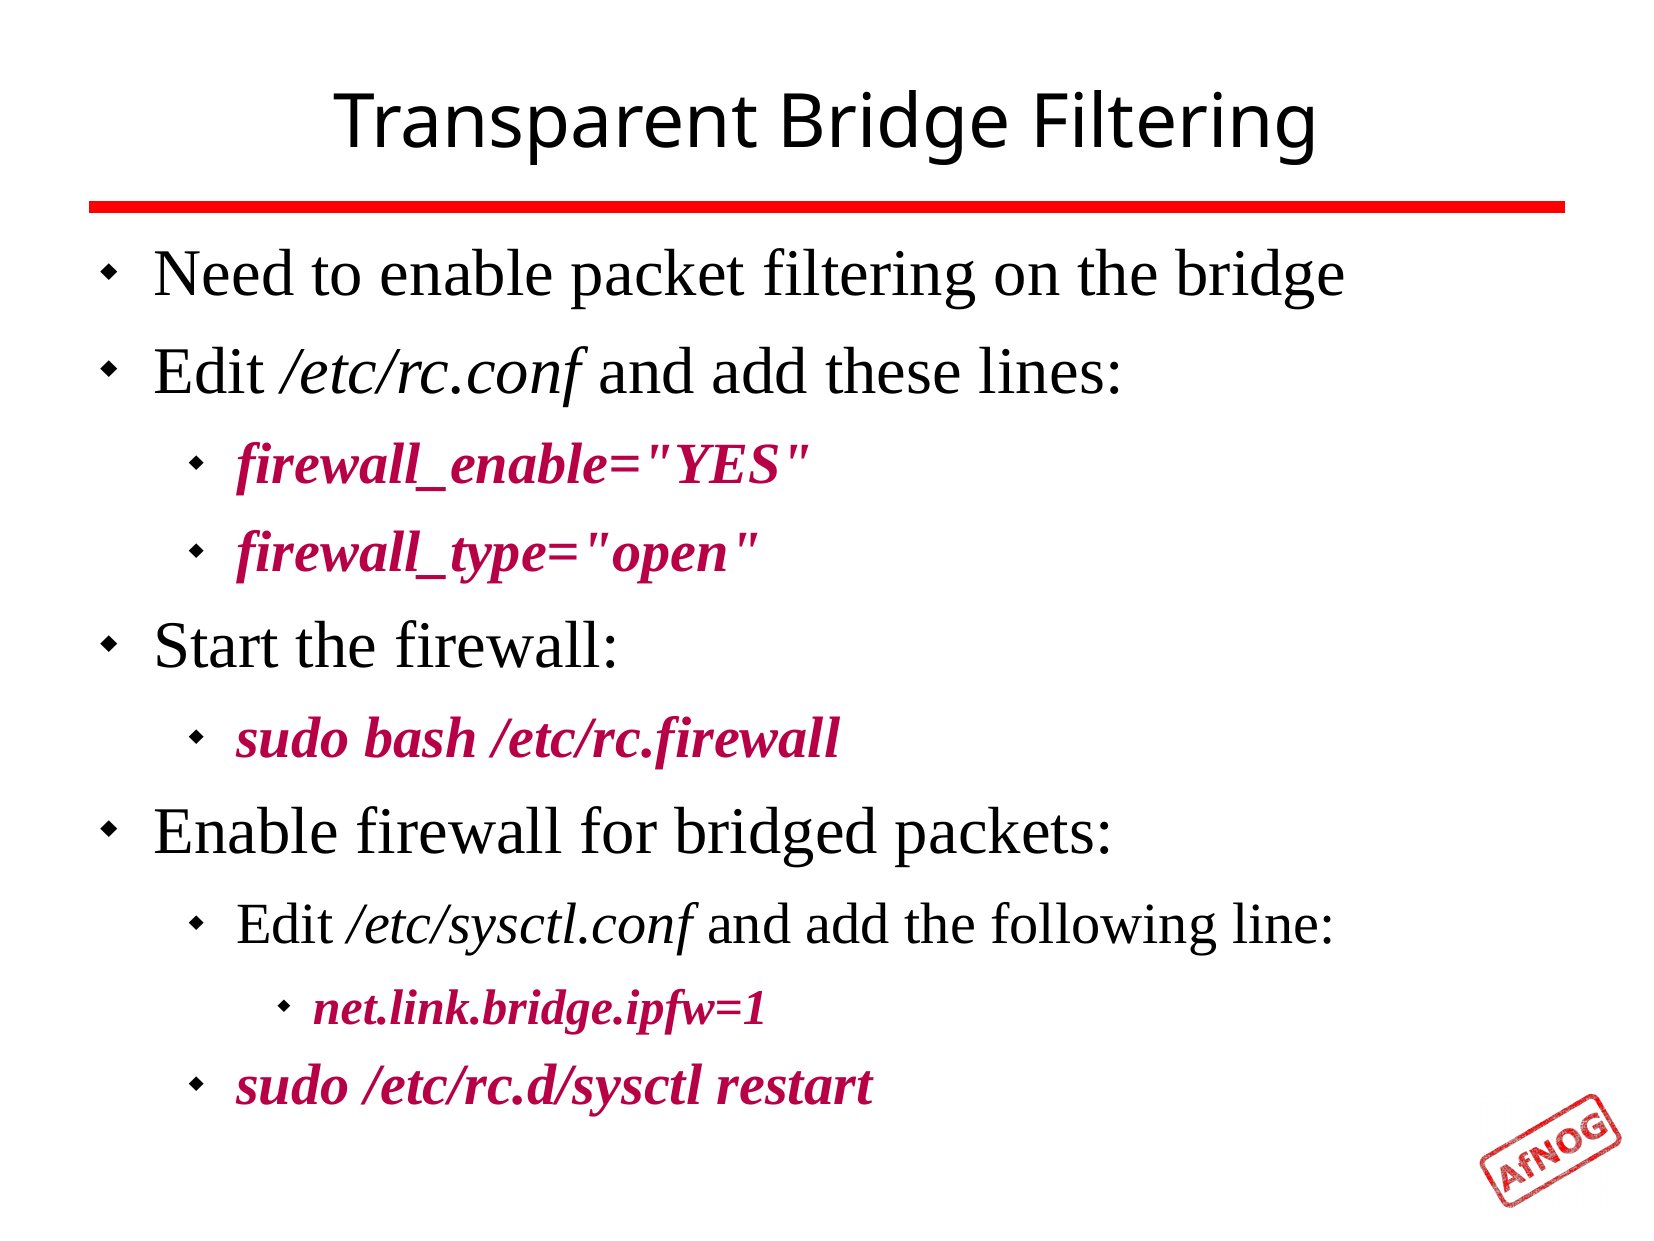

# Transparent Bridge Filtering
Need to enable packet filtering on the bridge
Edit /etc/rc.conf and add these lines:
firewall_enable="YES"
firewall_type="open"
Start the firewall:
sudo bash /etc/rc.firewall
Enable firewall for bridged packets:
Edit /etc/sysctl.conf and add the following line:
net.link.bridge.ipfw=1
sudo /etc/rc.d/sysctl restart